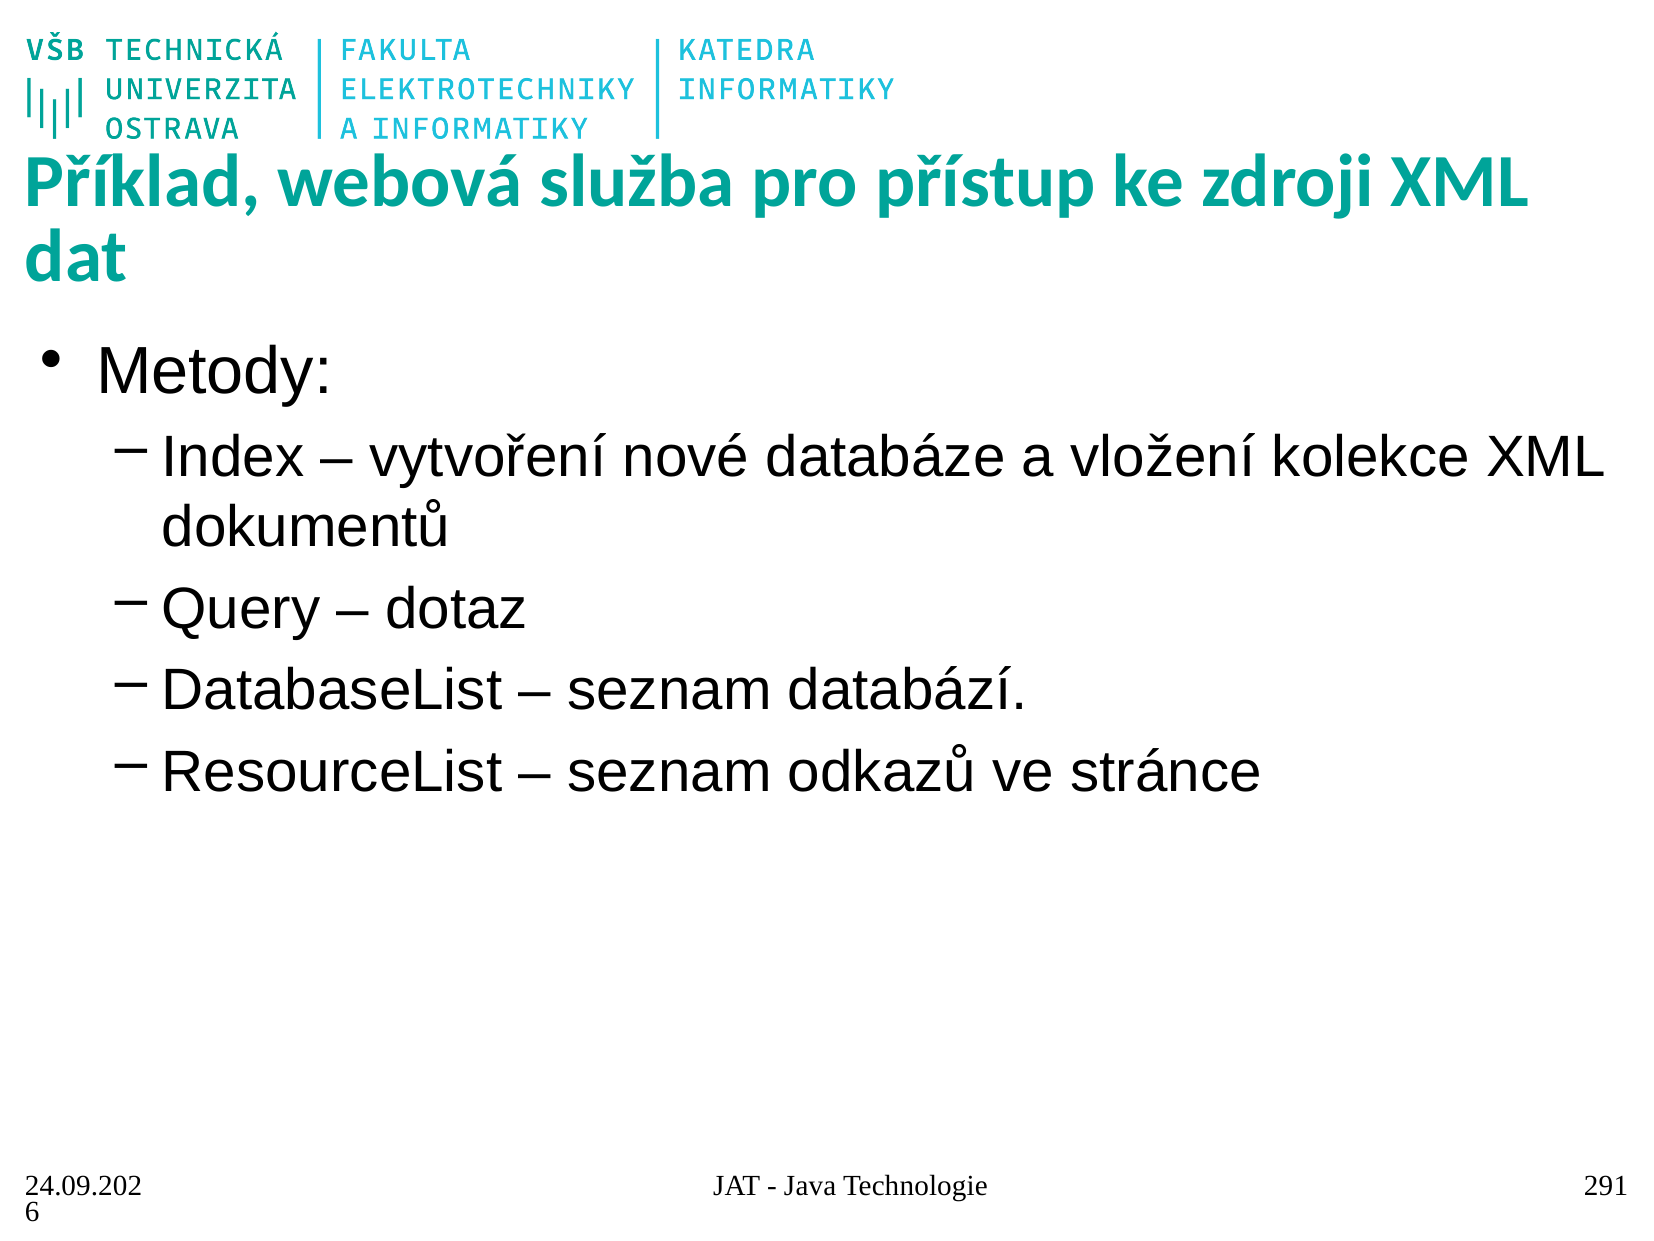

Příklad, webová služba pro přístup ke zdroji XML dat
# Metody:
Index – vytvoření nové databáze a vložení kolekce XML dokumentů
Query – dotaz
DatabaseList – seznam databází.
ResourceList – seznam odkazů ve stránce
JAT - Java Technologie
291